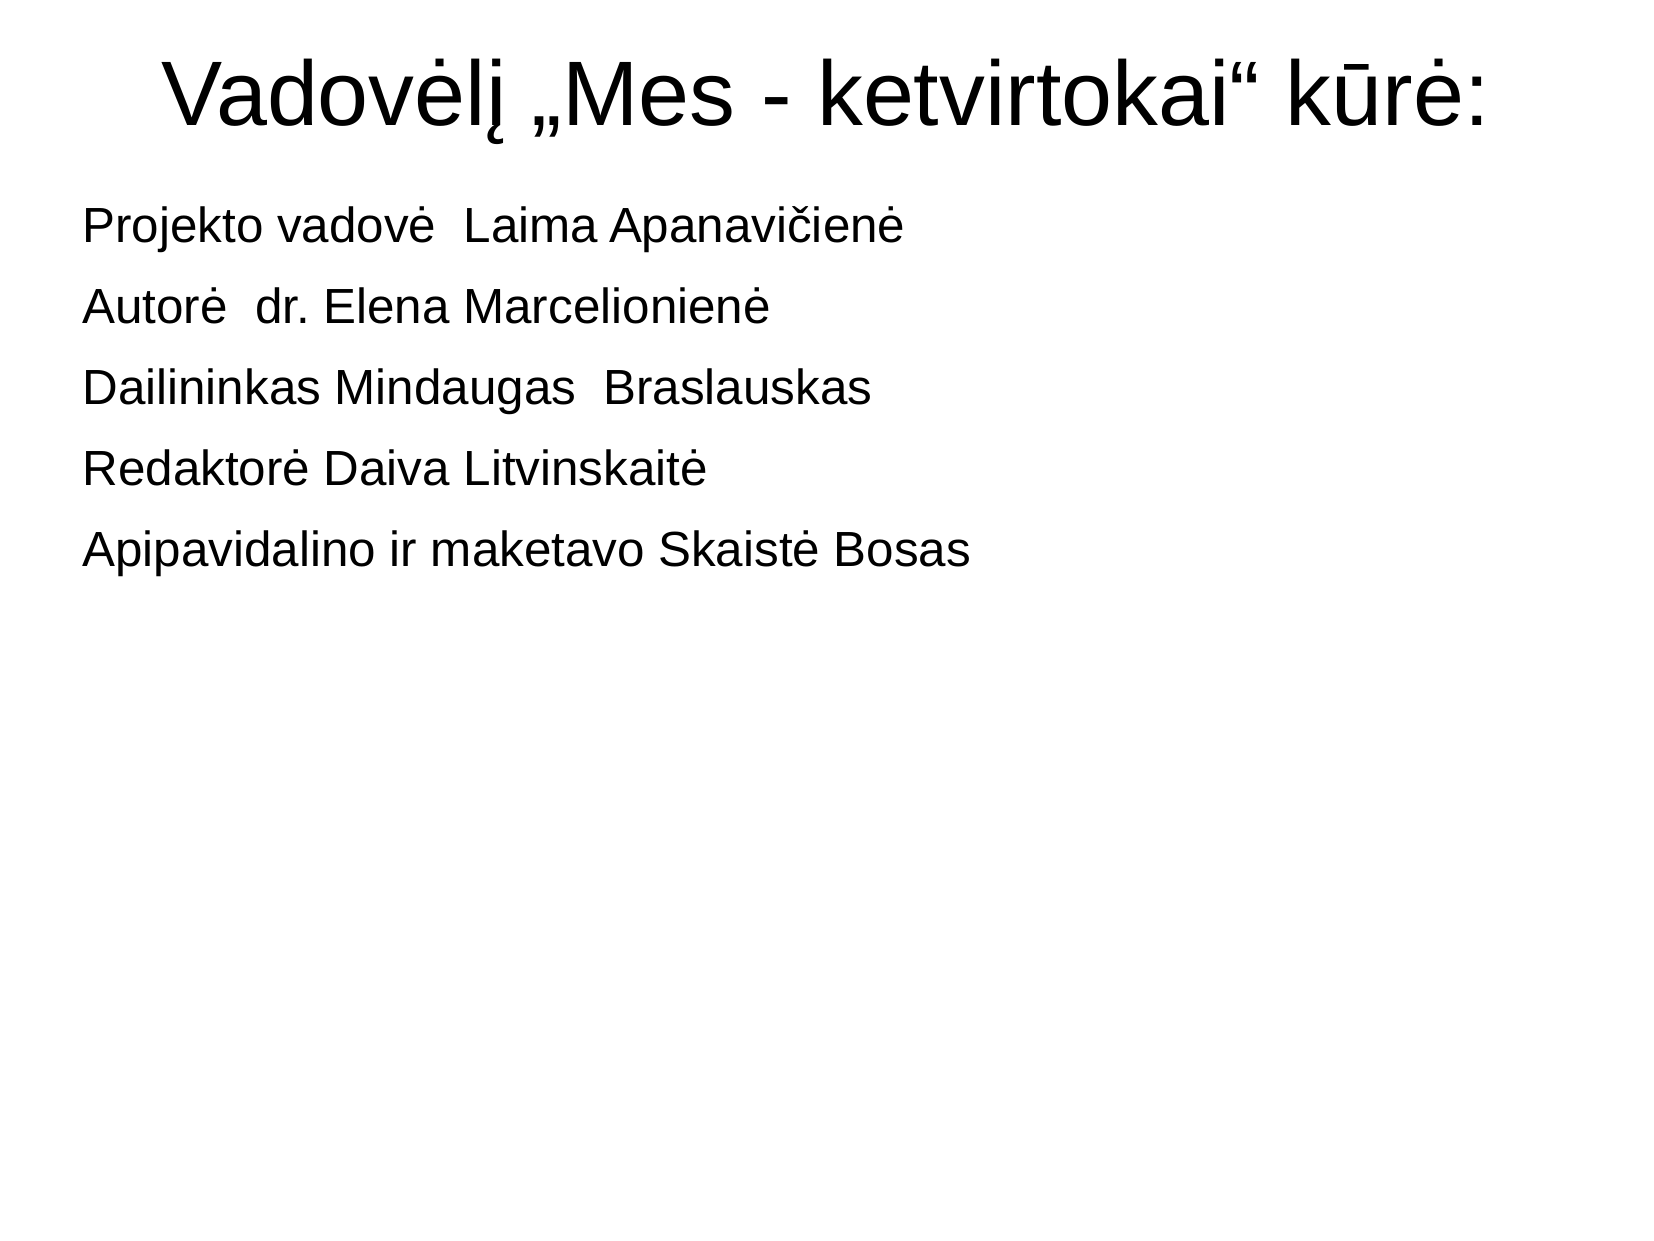

# Vadovėlį „Mes - ketvirtokai“ kūrė:
Projekto vadovė Laima Apanavičienė
Autorė dr. Elena Marcelionienė
Dailininkas Mindaugas Braslauskas
Redaktorė Daiva Litvinskaitė
Apipavidalino ir maketavo Skaistė Bosas